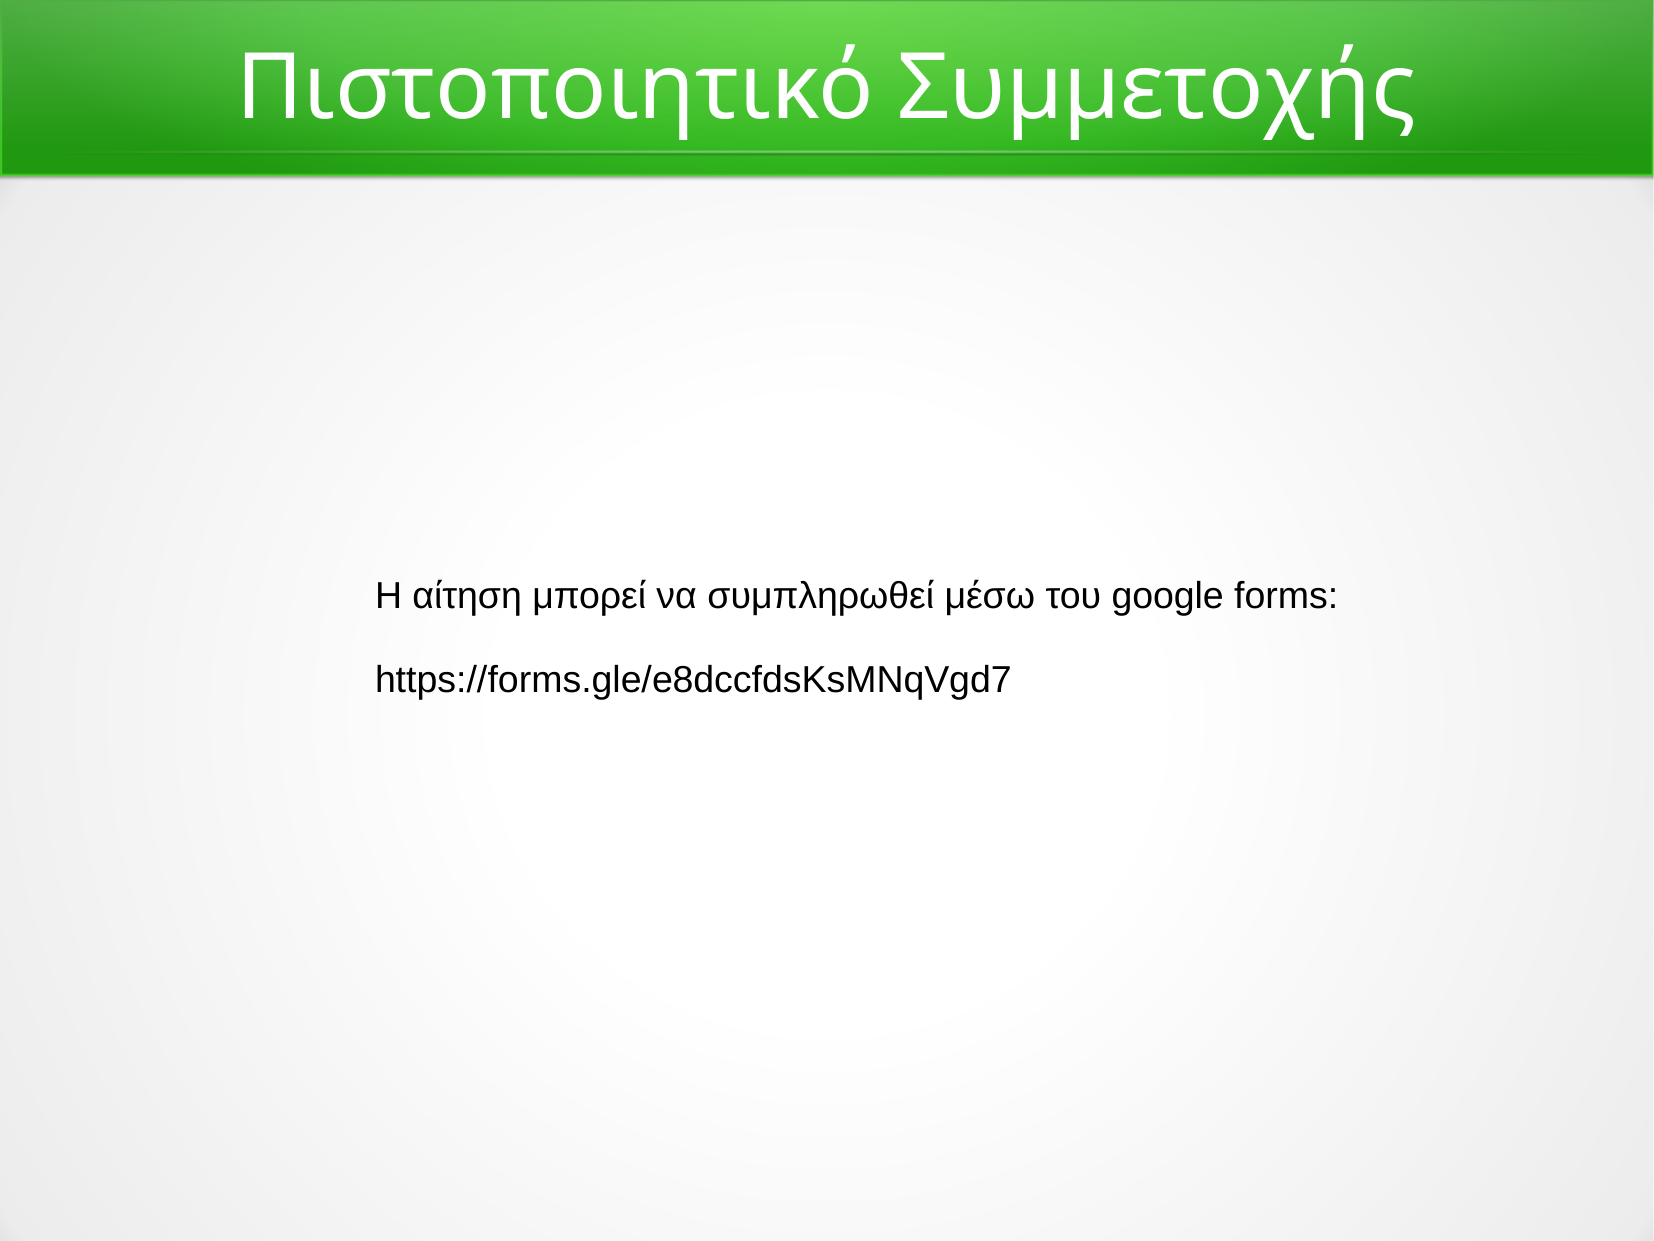

# Πιστοποιητικό Συμμετοχής
Η αίτηση μπορεί να συμπληρωθεί μέσω του google forms:
https://forms.gle/e8dccfdsKsMNqVgd7